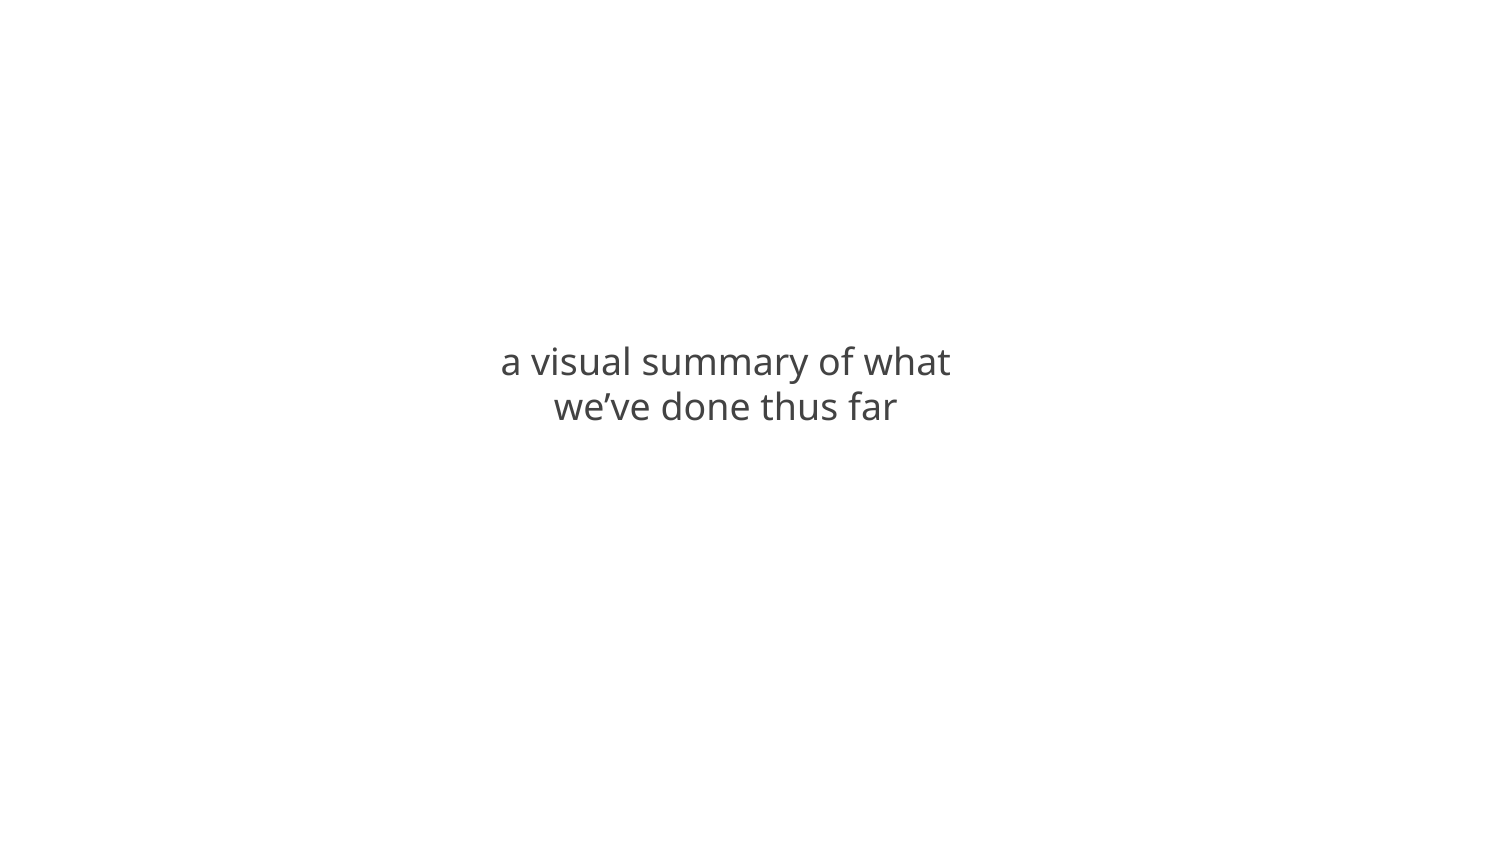

a visual summary of what we’ve done thus far